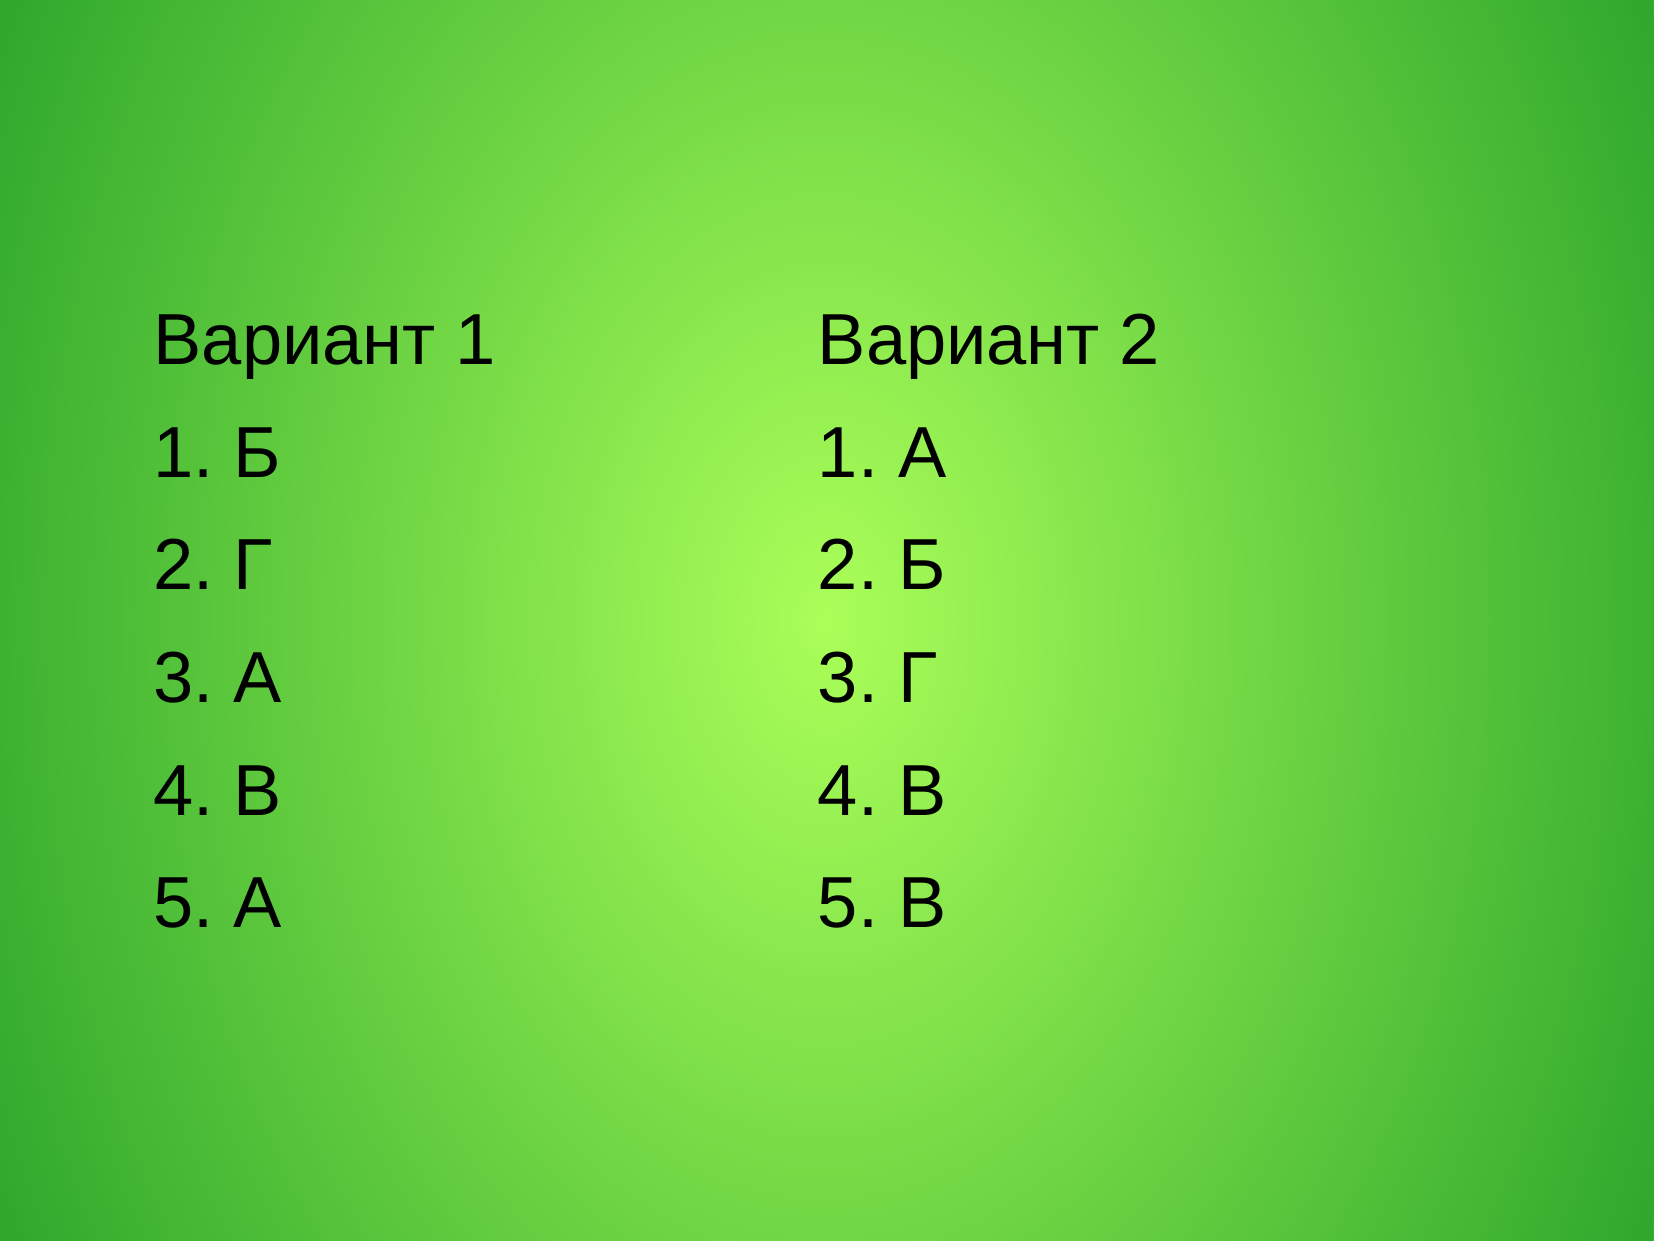

#
Вариант 1					Вариант 2
1. Б								1. А
2. Г								2. Б
3. А								3. Г
4. В								4. В
5. А								5. В